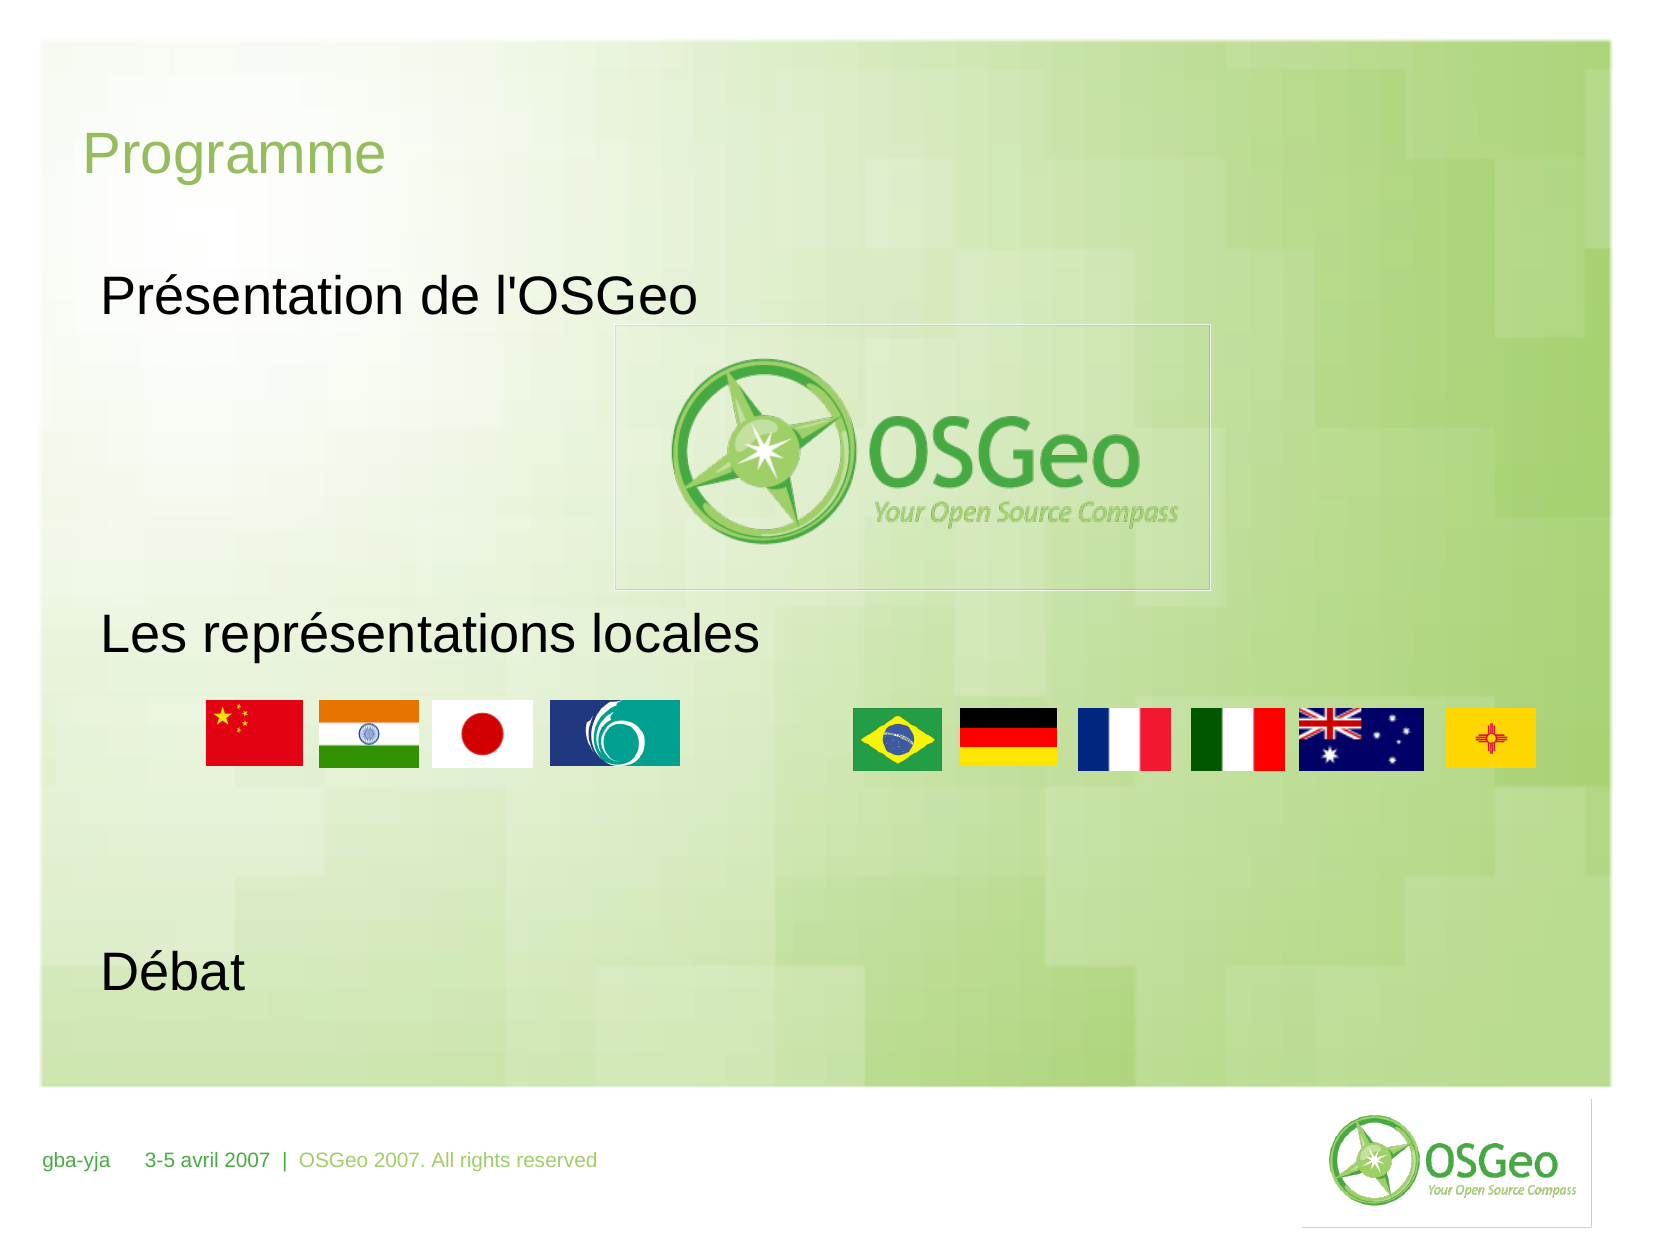

# Programme
Présentation de l'OSGeo
Les représentations locales
Débat